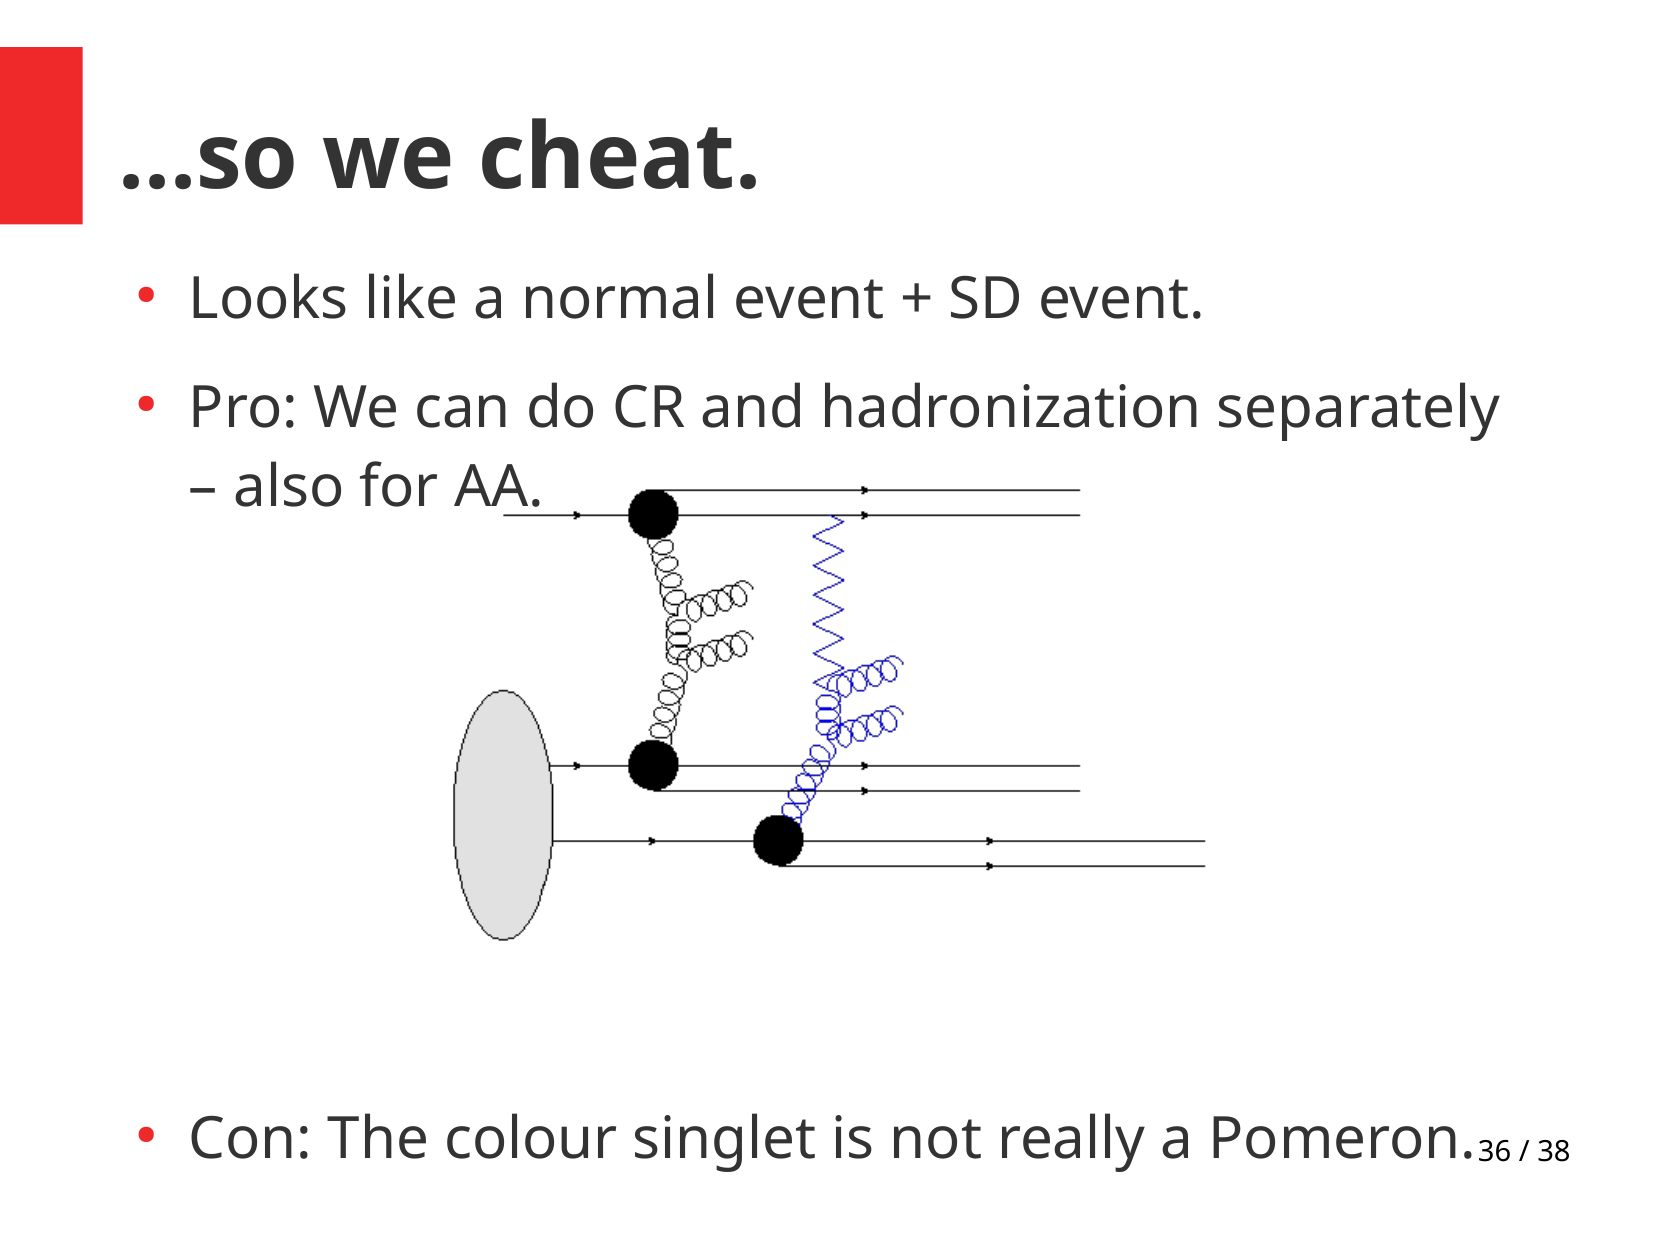

# ...so we cheat.
Looks like a normal event + SD event.
Pro: We can do CR and hadronization separately – also for AA.
Con: The colour singlet is not really a Pomeron.
36